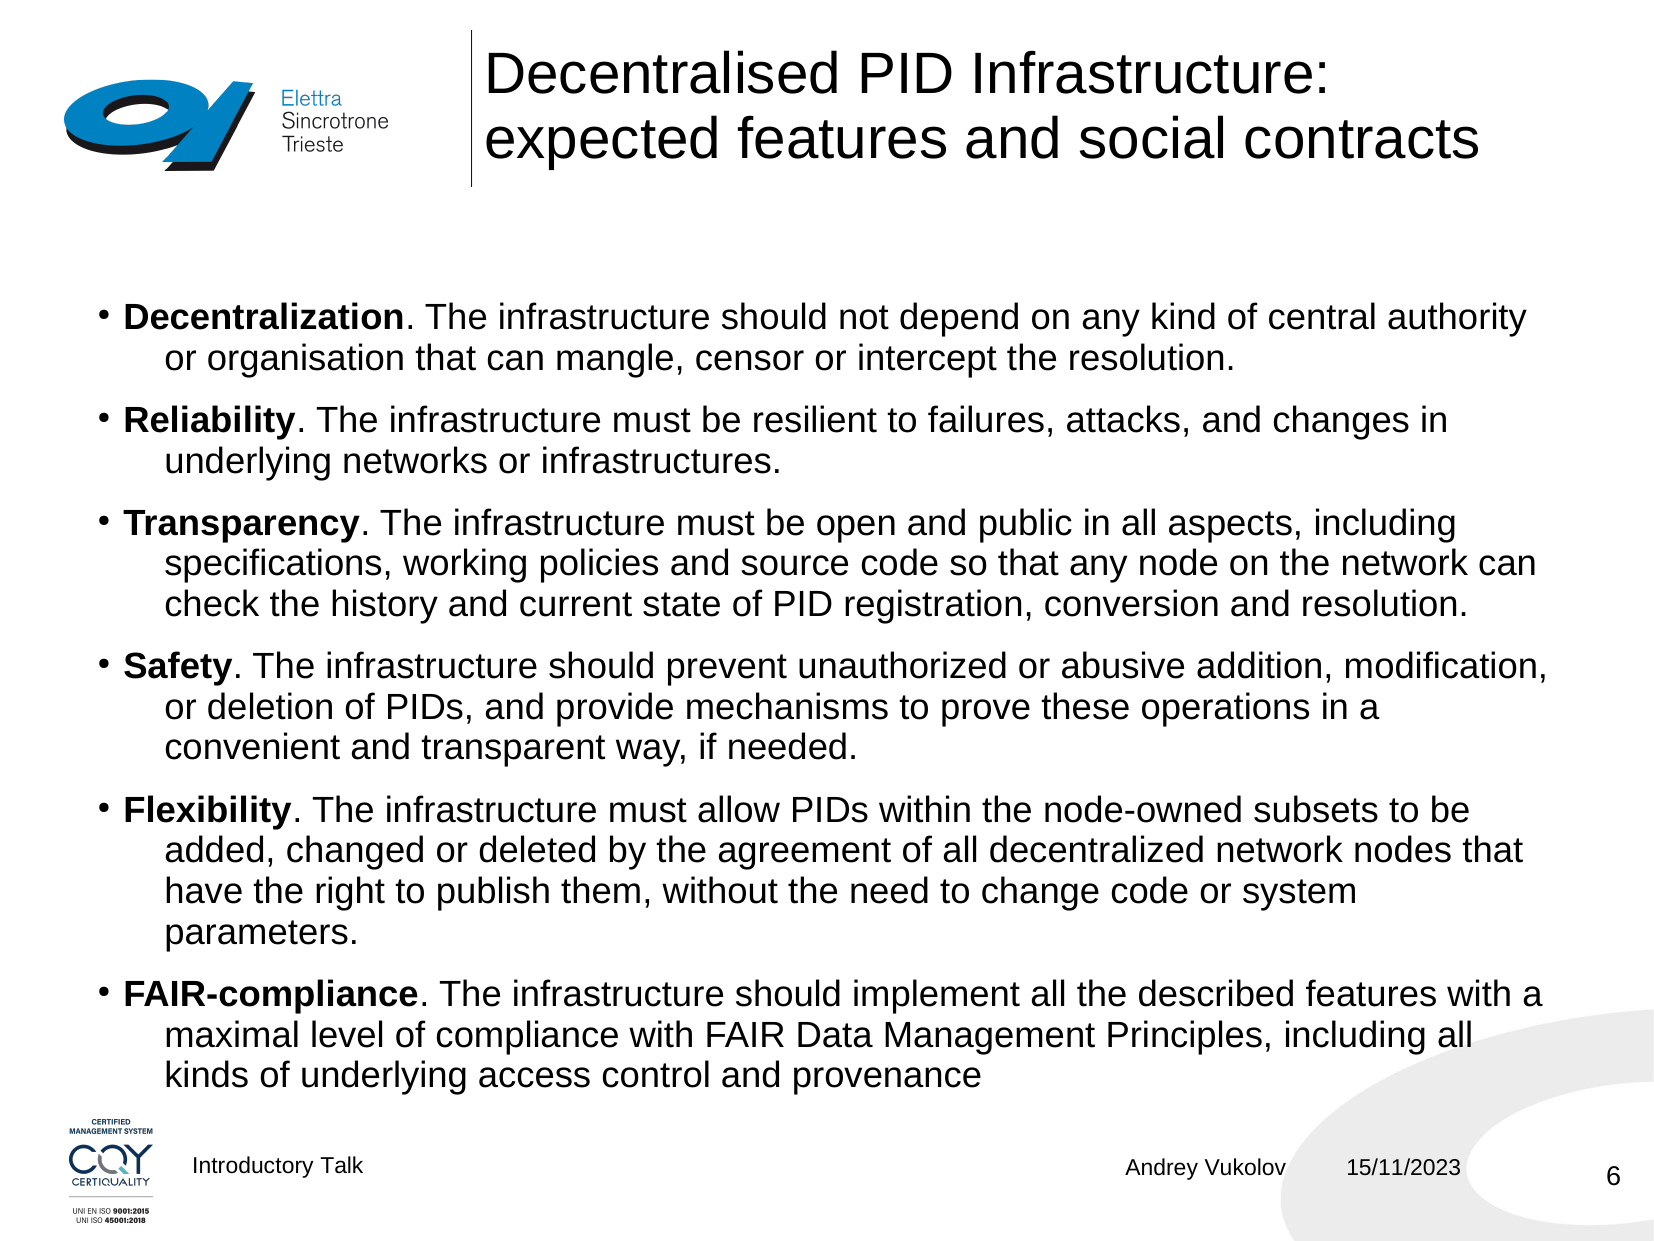

# Decentralised PID Infrastructure: expected features and social contracts
Decentralization. The infrastructure should not depend on any kind of central authority or organisation that can mangle, censor or intercept the resolution.
Reliability. The infrastructure must be resilient to failures, attacks, and changes in underlying networks or infrastructures.
Transparency. The infrastructure must be open and public in all aspects, including specifications, working policies and source code so that any node on the network can check the history and current state of PID registration, conversion and resolution.
Safety. The infrastructure should prevent unauthorized or abusive addition, modification, or deletion of PIDs, and provide mechanisms to prove these operations in a convenient and transparent way, if needed.
Flexibility. The infrastructure must allow PIDs within the node-owned subsets to be added, changed or deleted by the agreement of all decentralized network nodes that have the right to publish them, without the need to change code or system parameters.
FAIR-compliance. The infrastructure should implement all the described features with a maximal level of compliance with FAIR Data Management Principles, including all kinds of underlying access control and provenance